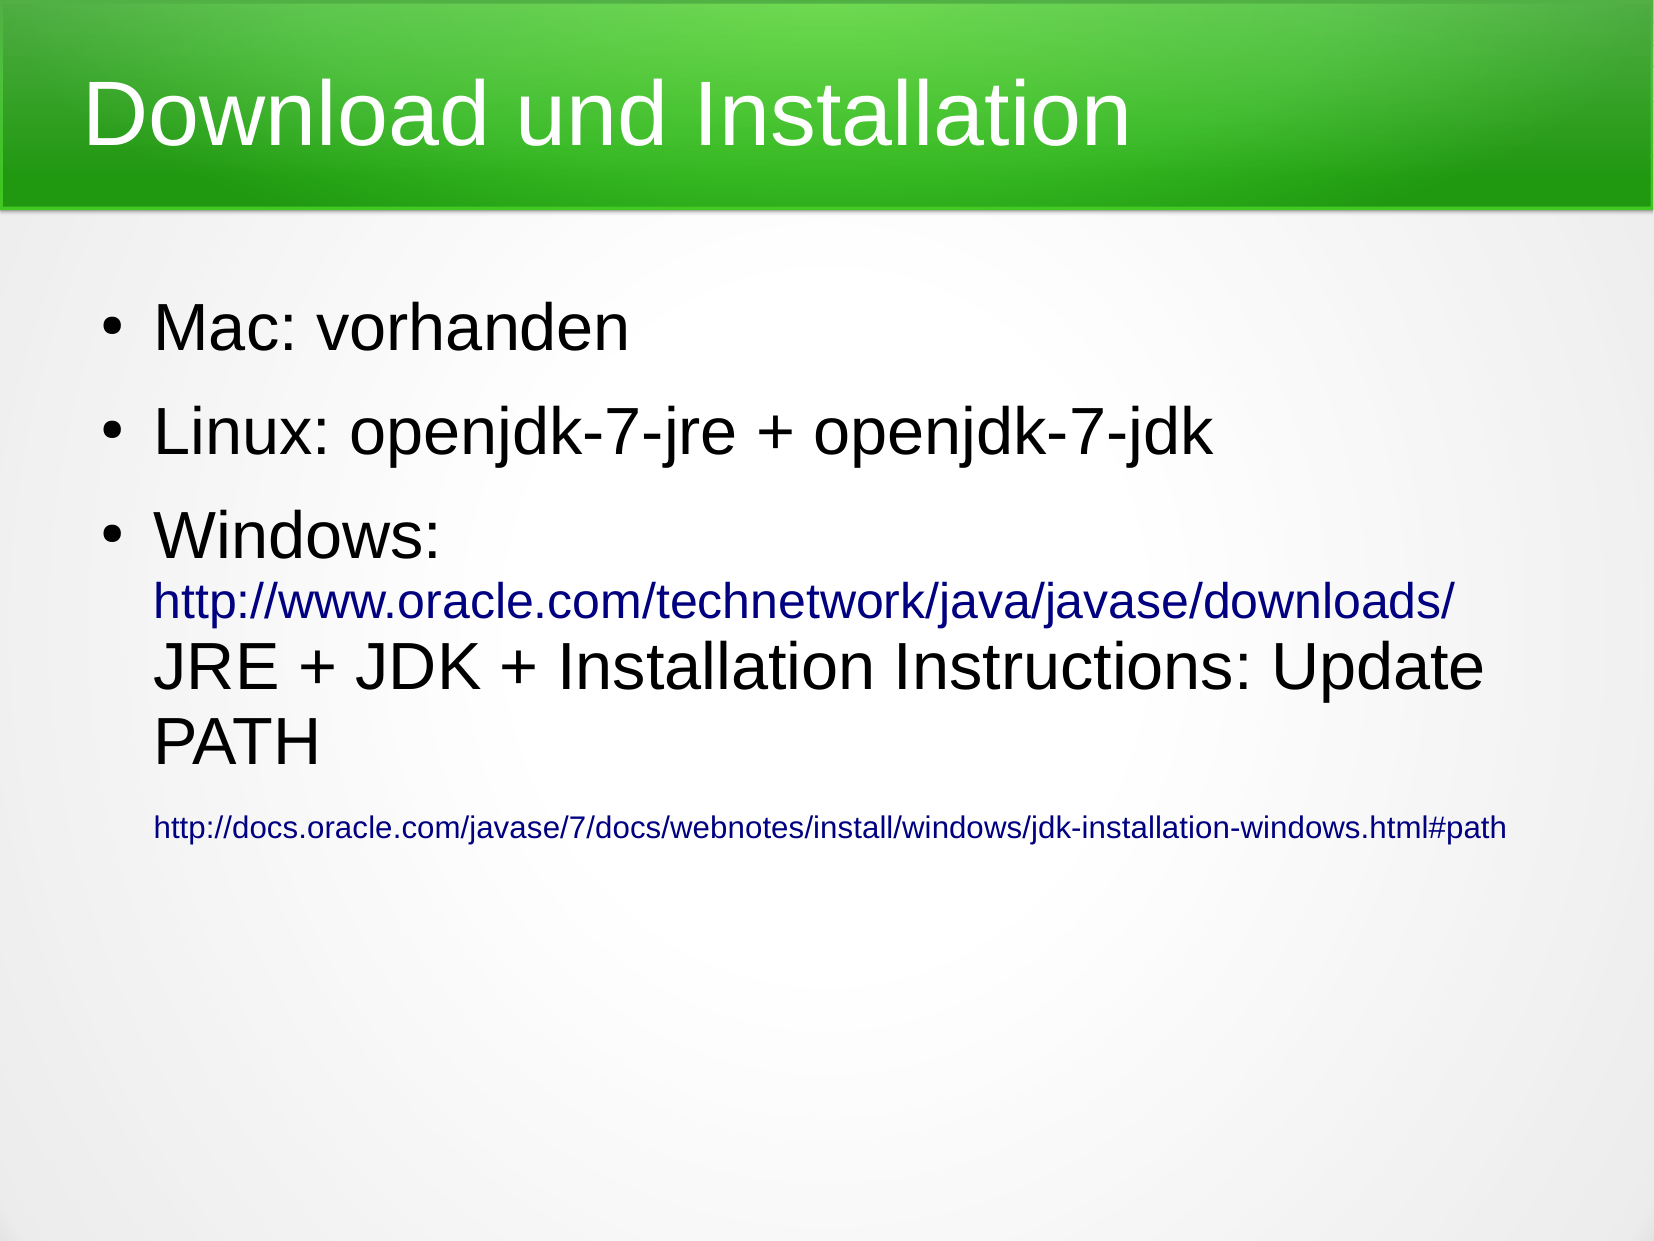

# Download und Installation
Mac: vorhanden
Linux: openjdk-7-jre + openjdk-7-jdk
Windows: http://www.oracle.com/technetwork/java/javase/downloads/JRE + JDK + Installation Instructions: Update PATH http://docs.oracle.com/javase/7/docs/webnotes/install/windows/jdk-installation-windows.html#path